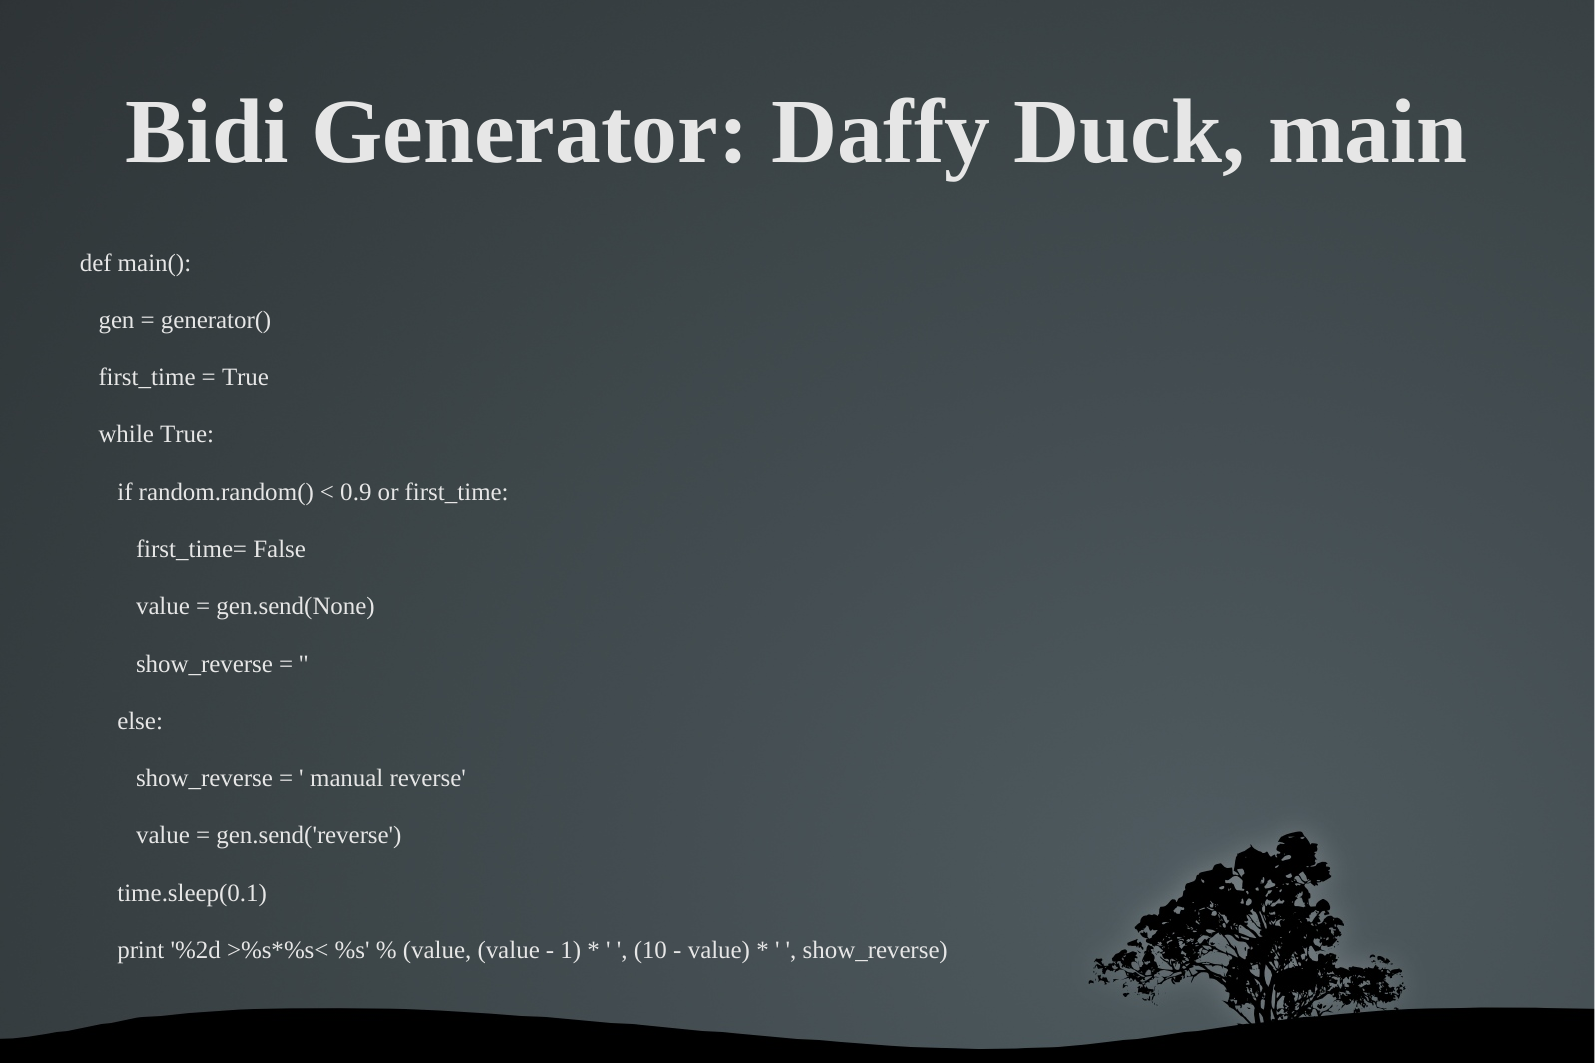

# Bidi Generator: Daffy Duck, main
def main():
 gen = generator()
 first_time = True
 while True:
 if random.random() < 0.9 or first_time:
 first_time= False
 value = gen.send(None)
 show_reverse = ''
 else:
 show_reverse = ' manual reverse'
 value = gen.send('reverse')
 time.sleep(0.1)
 print '%2d >%s*%s< %s' % (value, (value - 1) * ' ', (10 - value) * ' ', show_reverse)